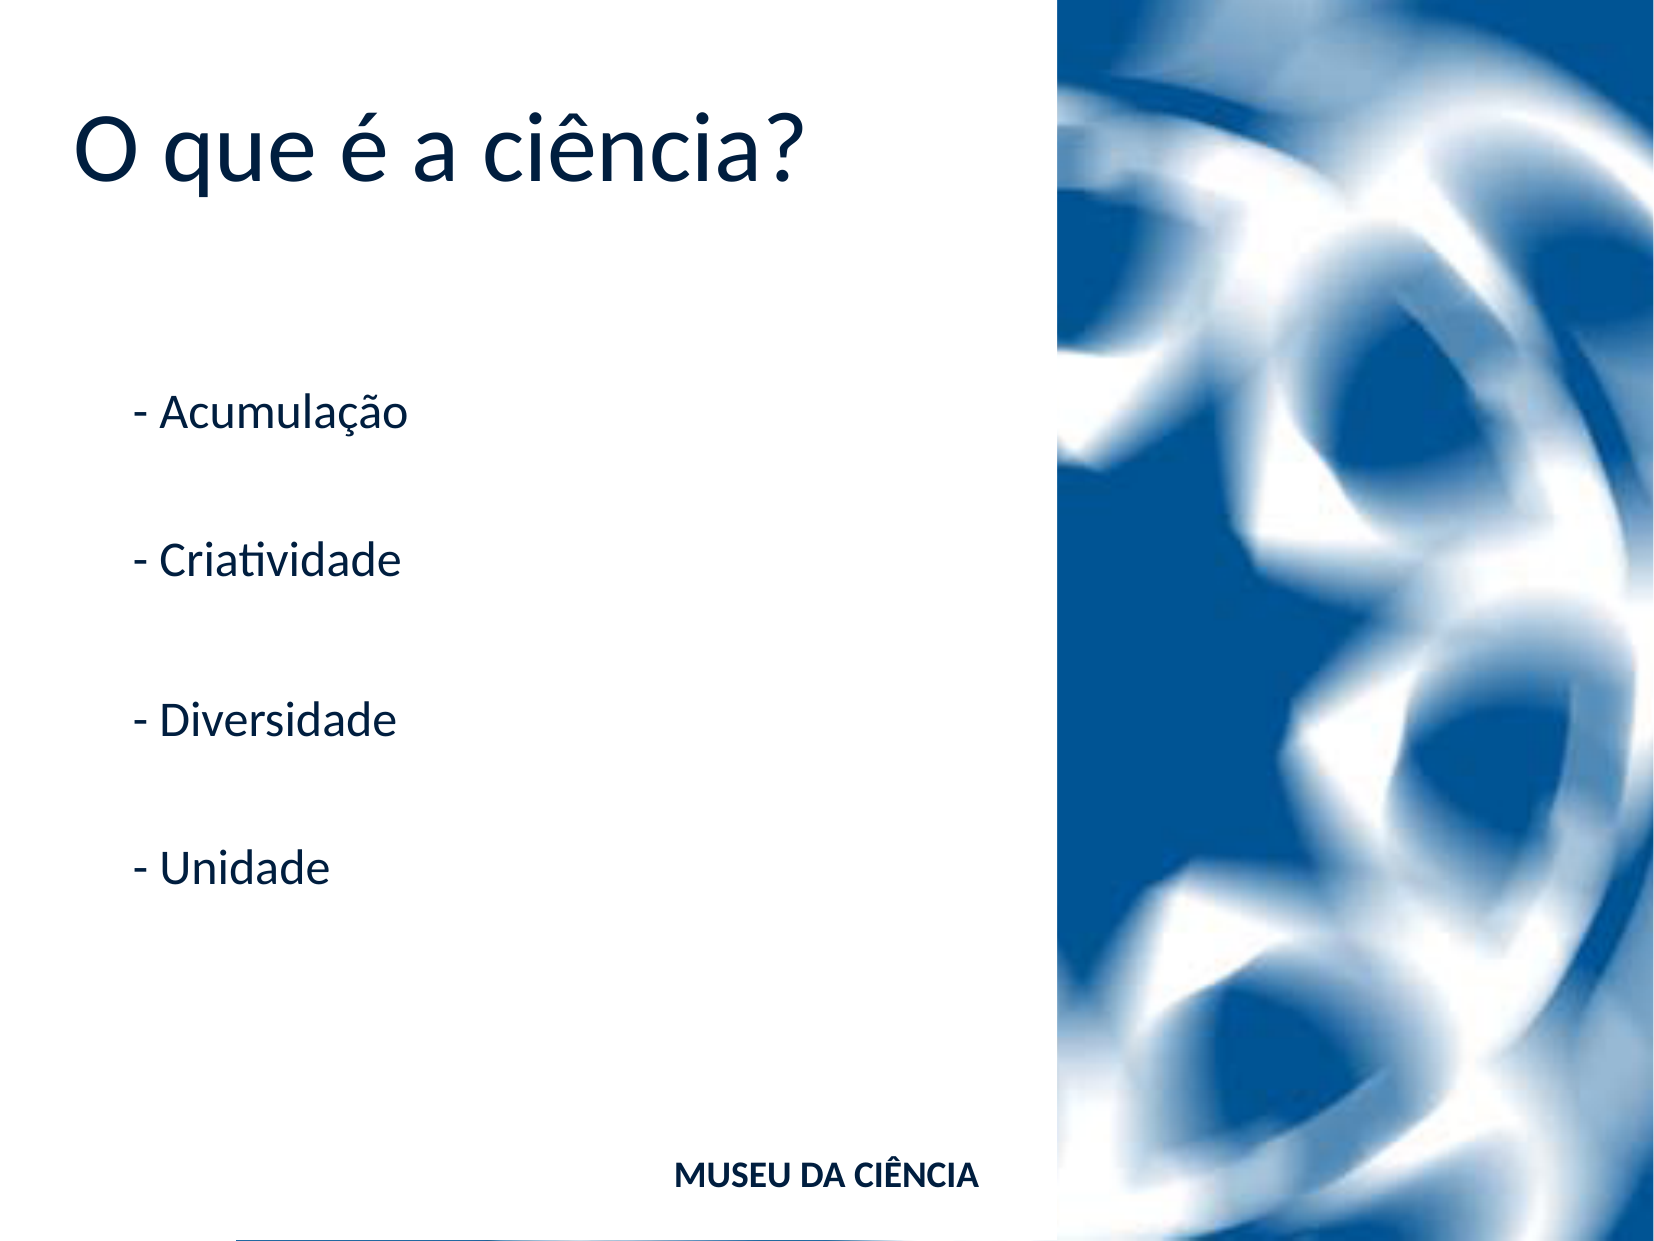

O que é a ciência?
- Acumulação
- Criatividade
- Diversidade
- Unidade
MUSEU DA CIÊNCIA